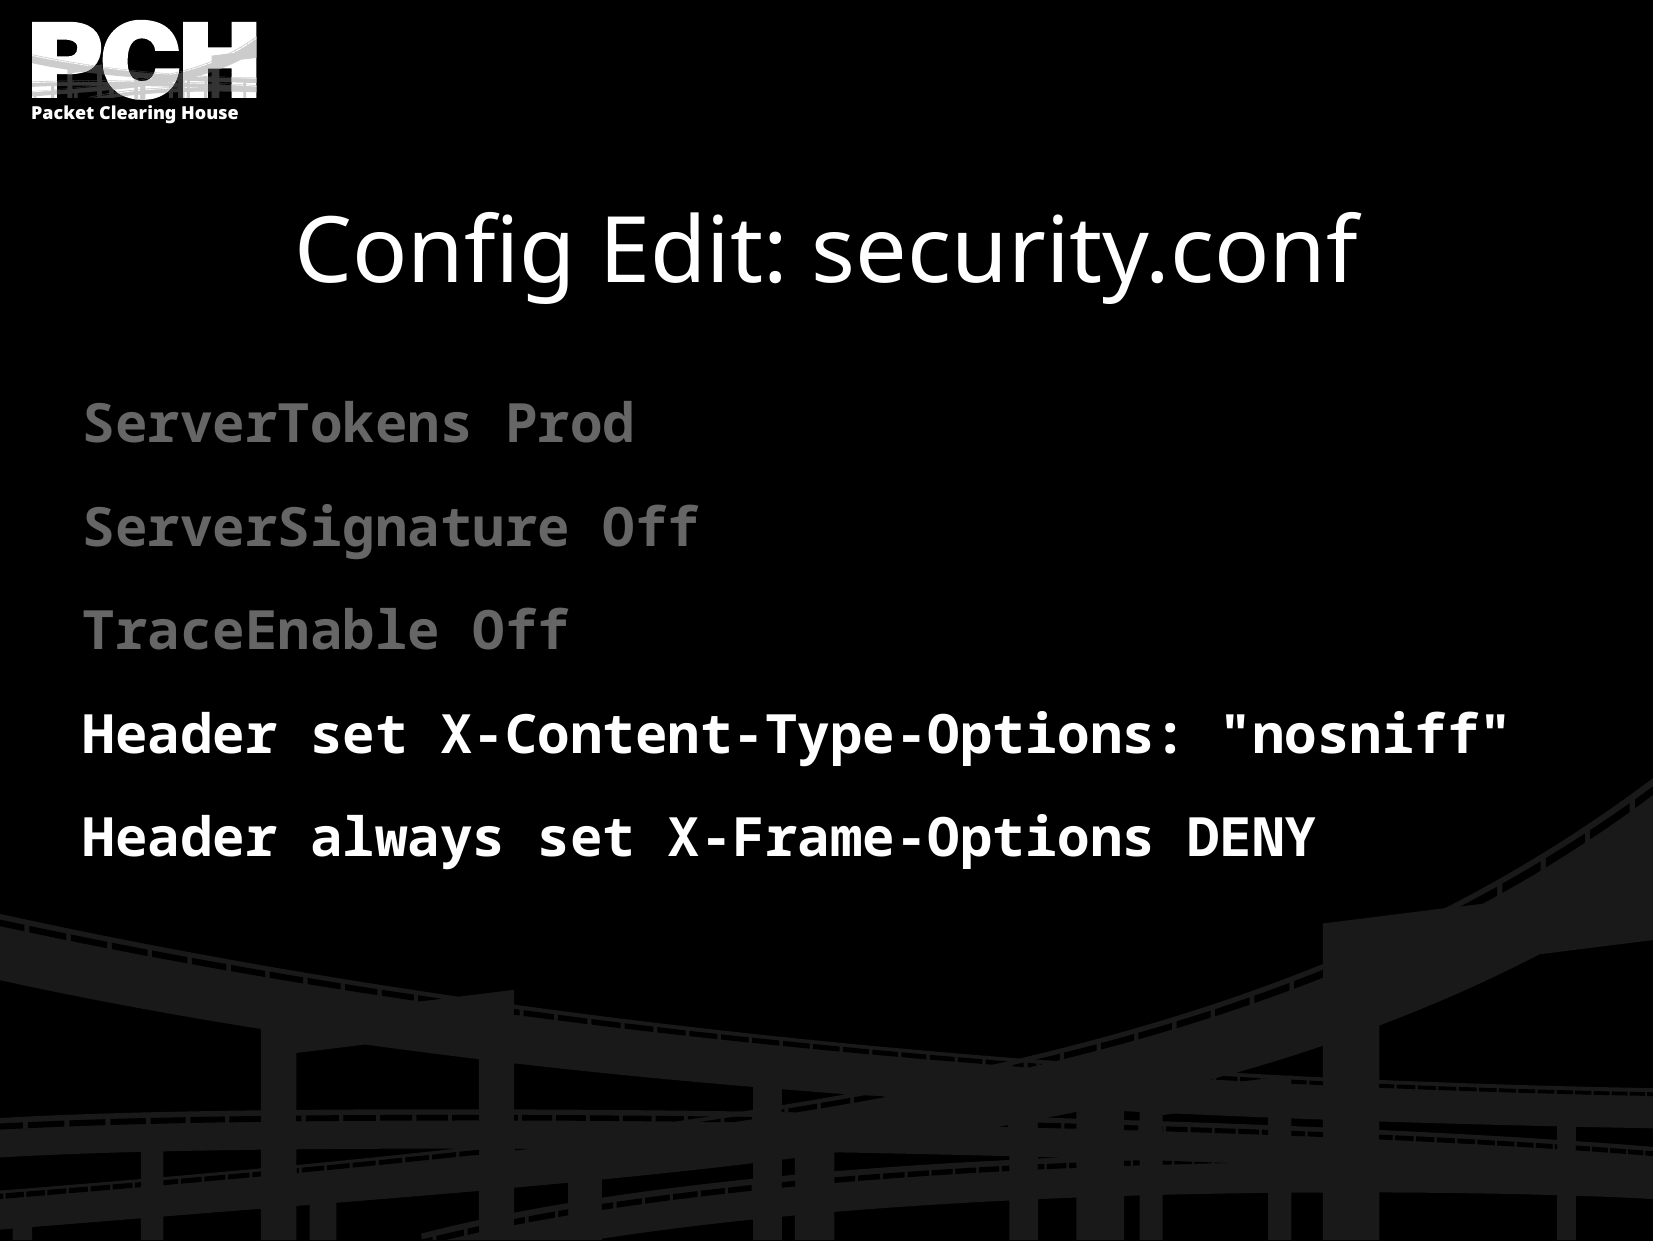

# Config Edit: security.conf
ServerTokens Prod
ServerSignature Off
TraceEnable Off
Header set X-Content-Type-Options: "nosniff"
Header always set X-Frame-Options DENY